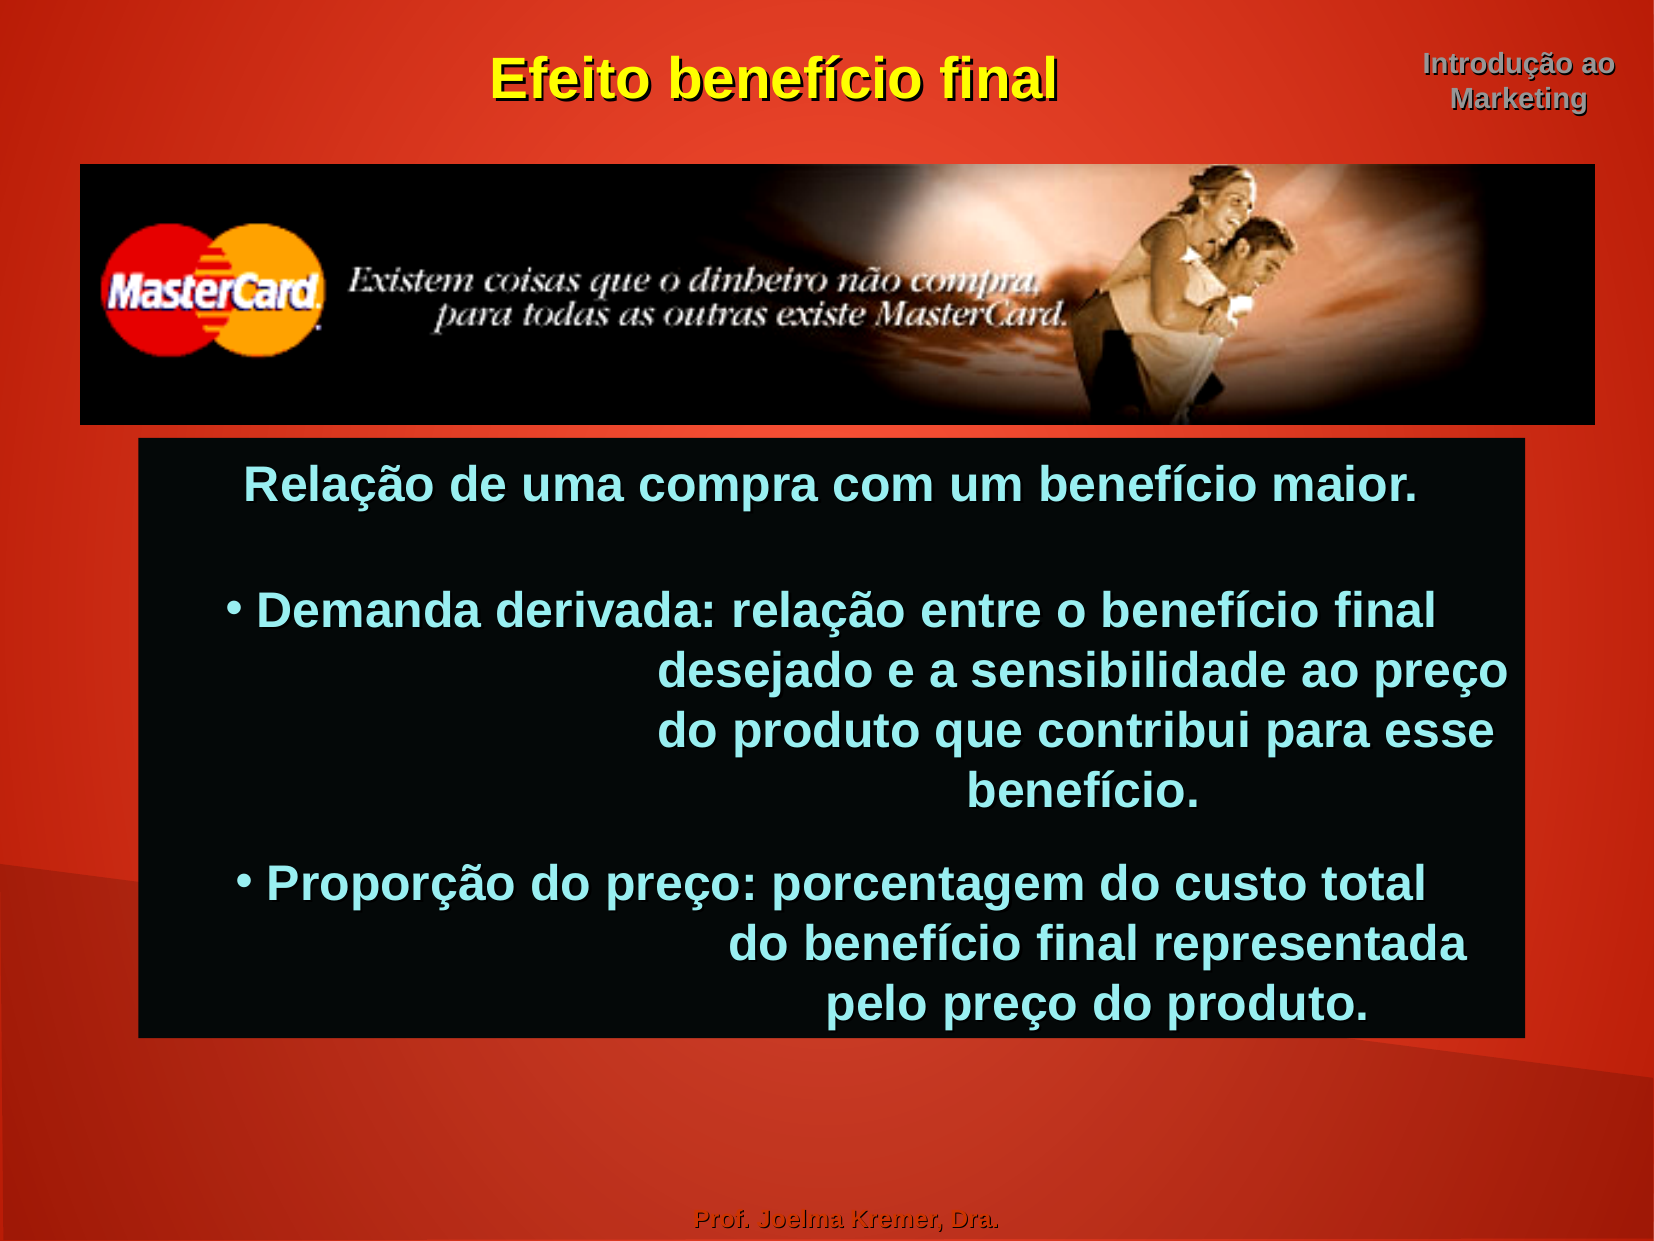

# Introdução ao Marketing
Efeito benefício final
Relação de uma compra com um benefício maior.
 Demanda derivada: relação entre o benefício final
 desejado e a sensibilidade ao preço
 do produto que contribui para esse
 benefício.
 Proporção do preço: porcentagem do custo total
 do benefício final representada
 pelo preço do produto.
Prof. Joelma Kremer, Dra.